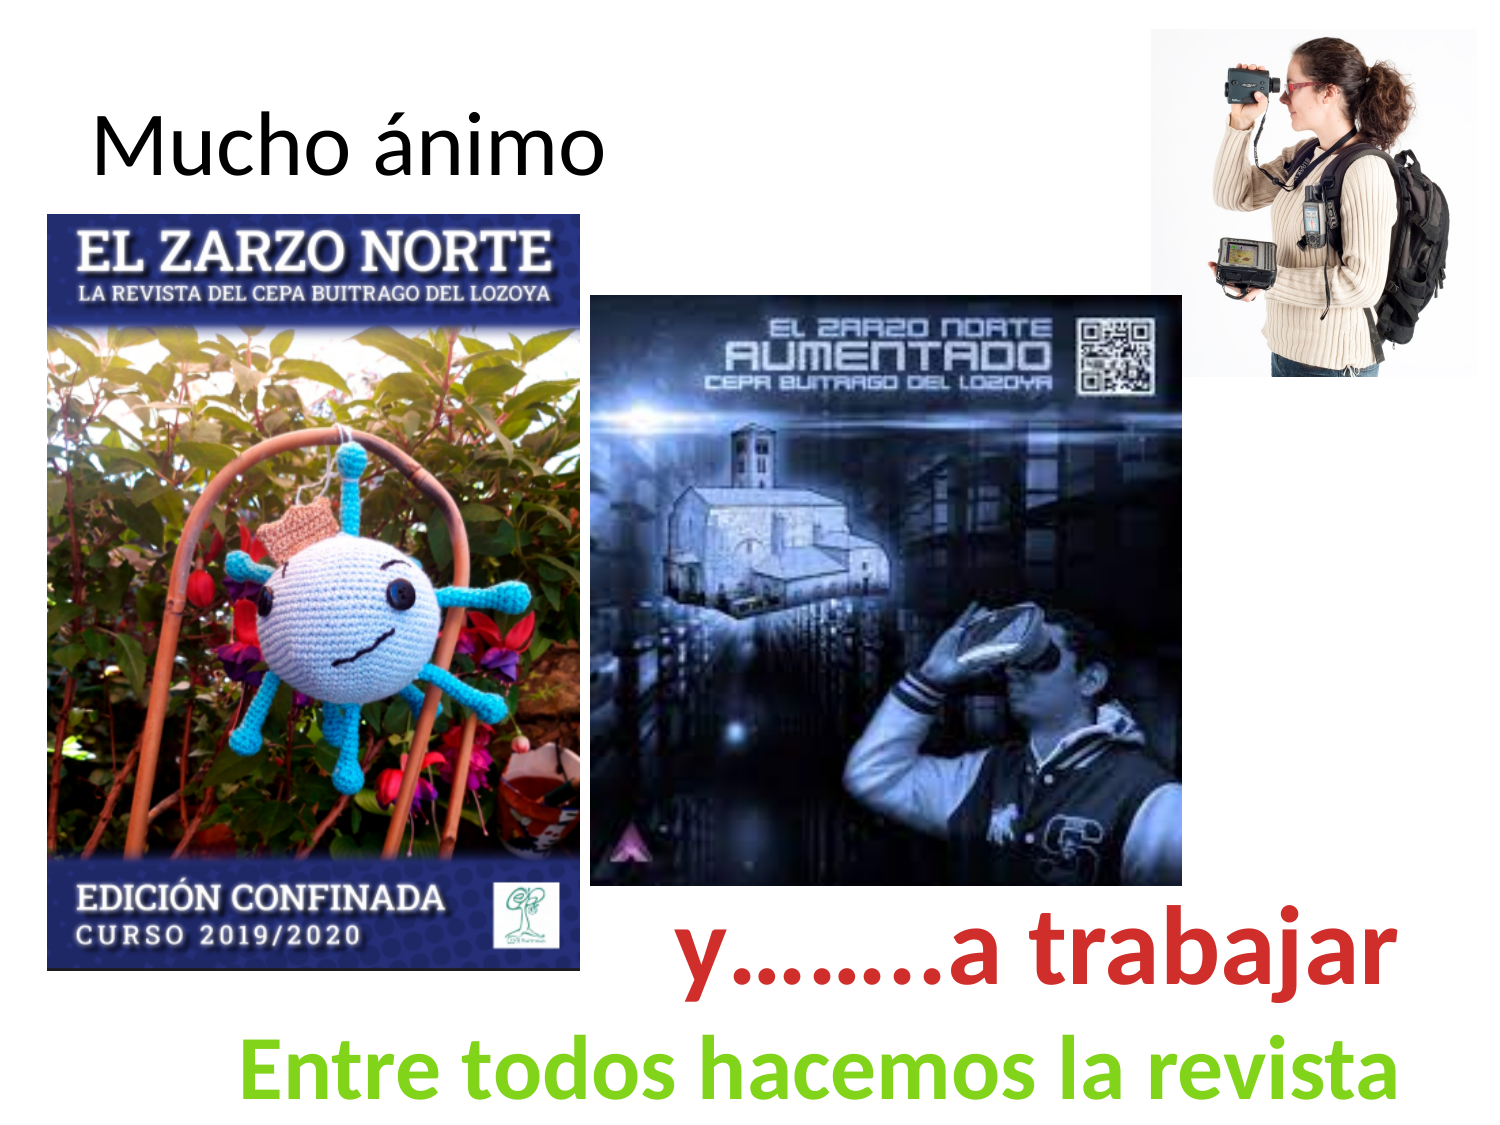

# Mucho ánimo
 y……..a trabajar
Entre todos hacemos la revista